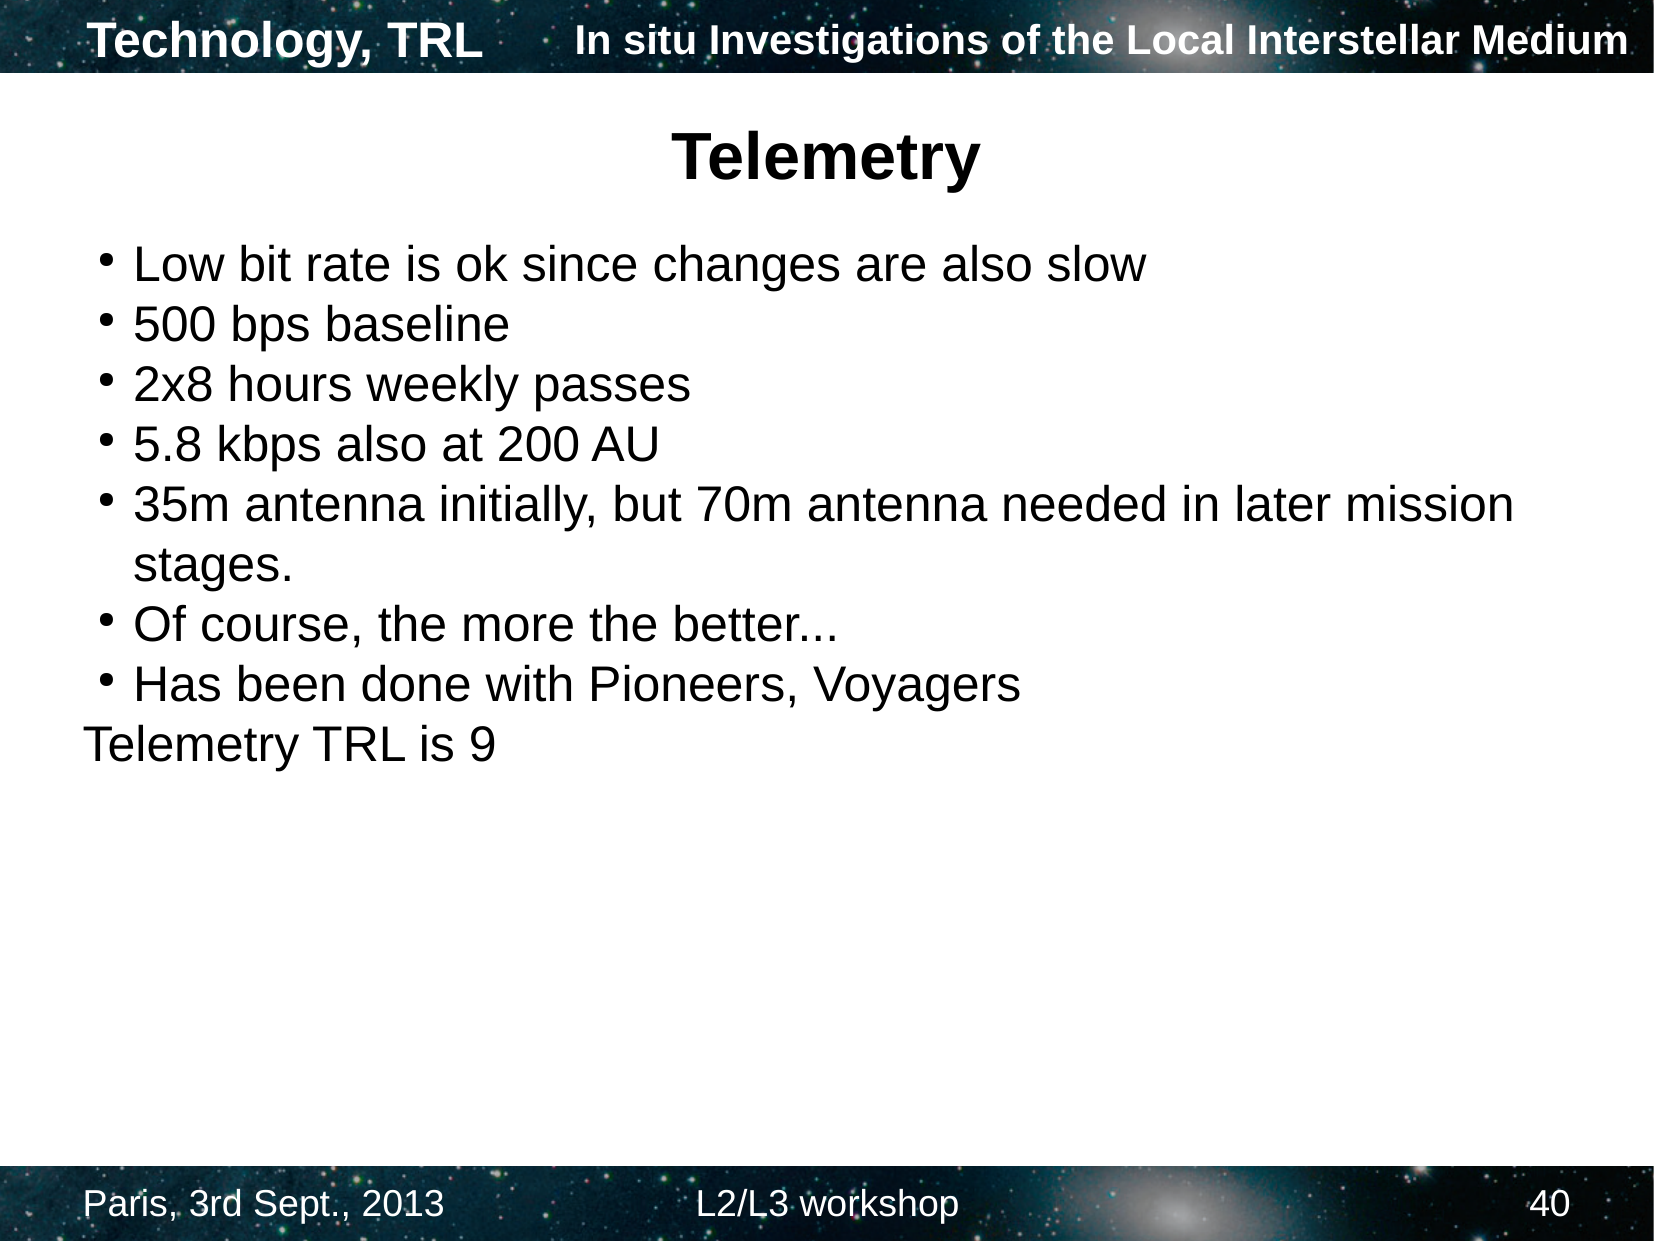

Technology, TRL
Telemetry
Low bit rate is ok since changes are also slow
500 bps baseline
2x8 hours weekly passes
5.8 kbps also at 200 AU
35m antenna initially, but 70m antenna needed in later mission stages.
Of course, the more the better...
Has been done with Pioneers, Voyagers
Telemetry TRL is 9